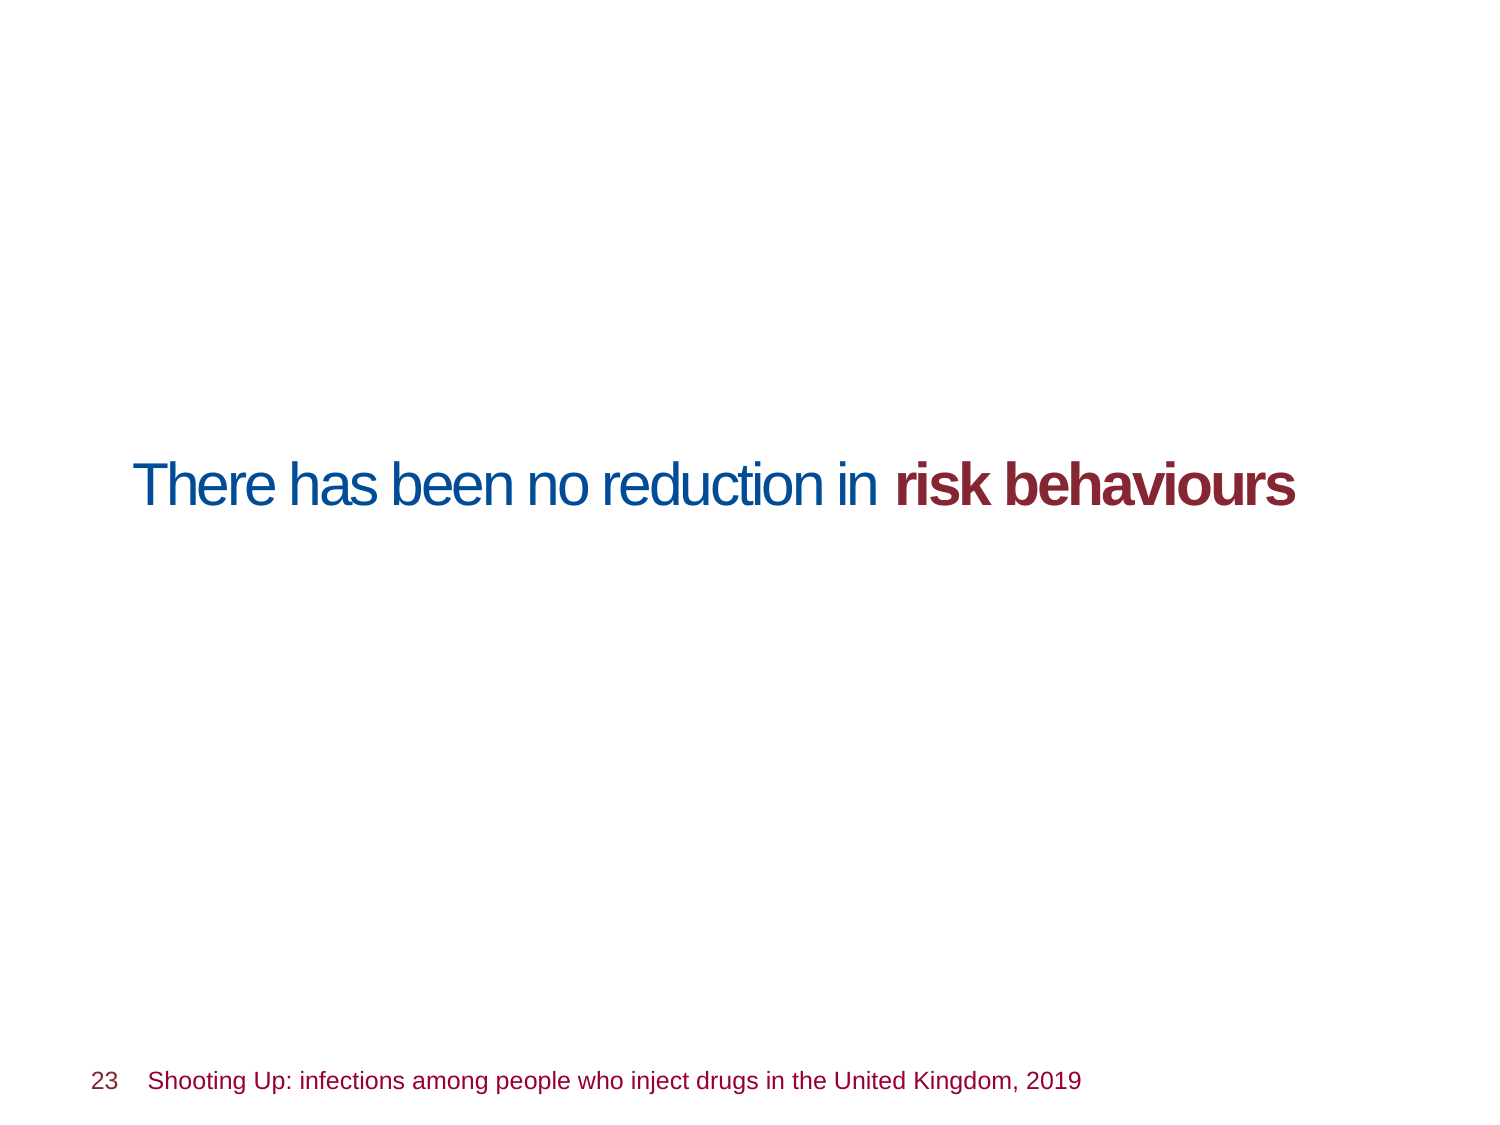

# There has been no reduction in risk behaviours
 21
Shooting Up: infections among people who inject drugs in the United Kingdom, 2019